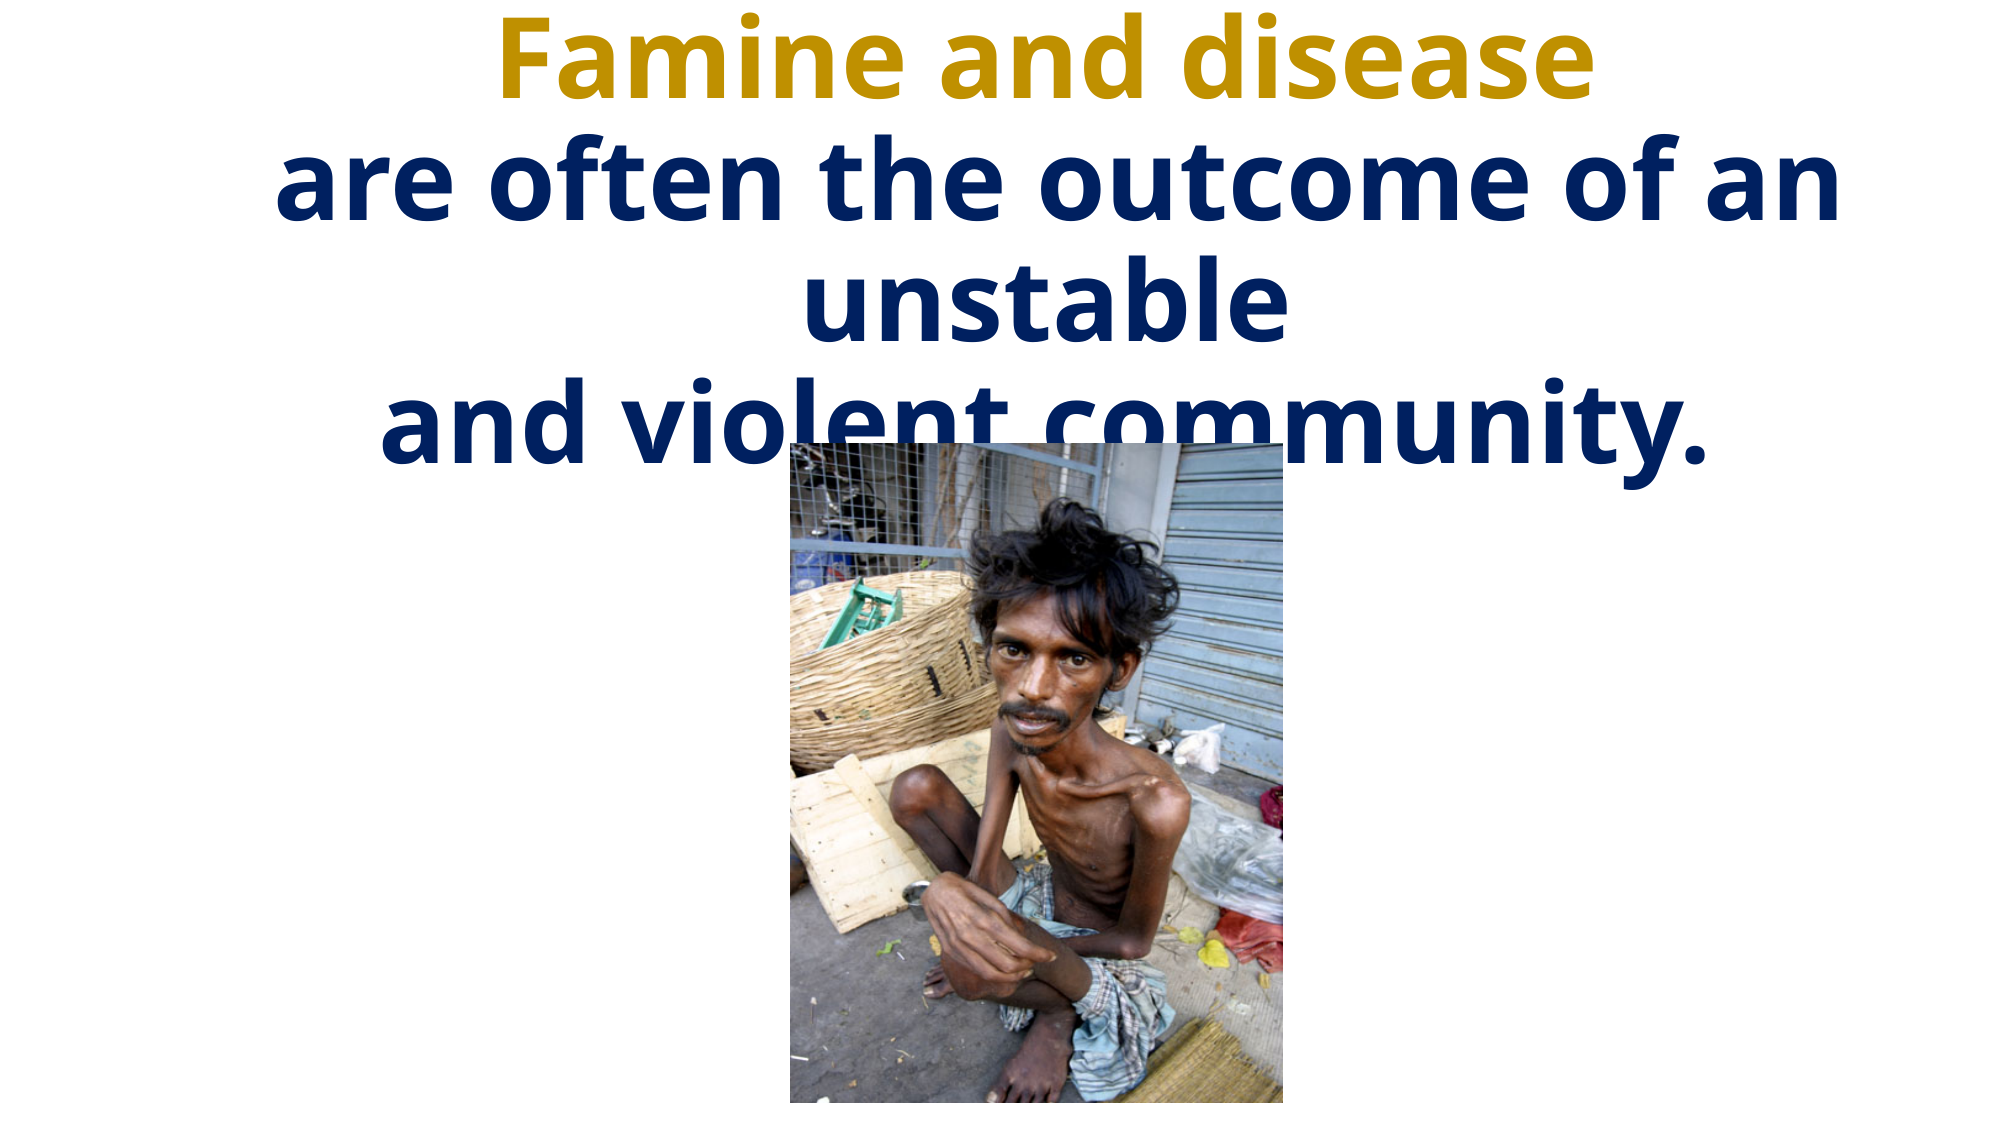

# Famine and disease are often the outcome of an unstable and violent community.